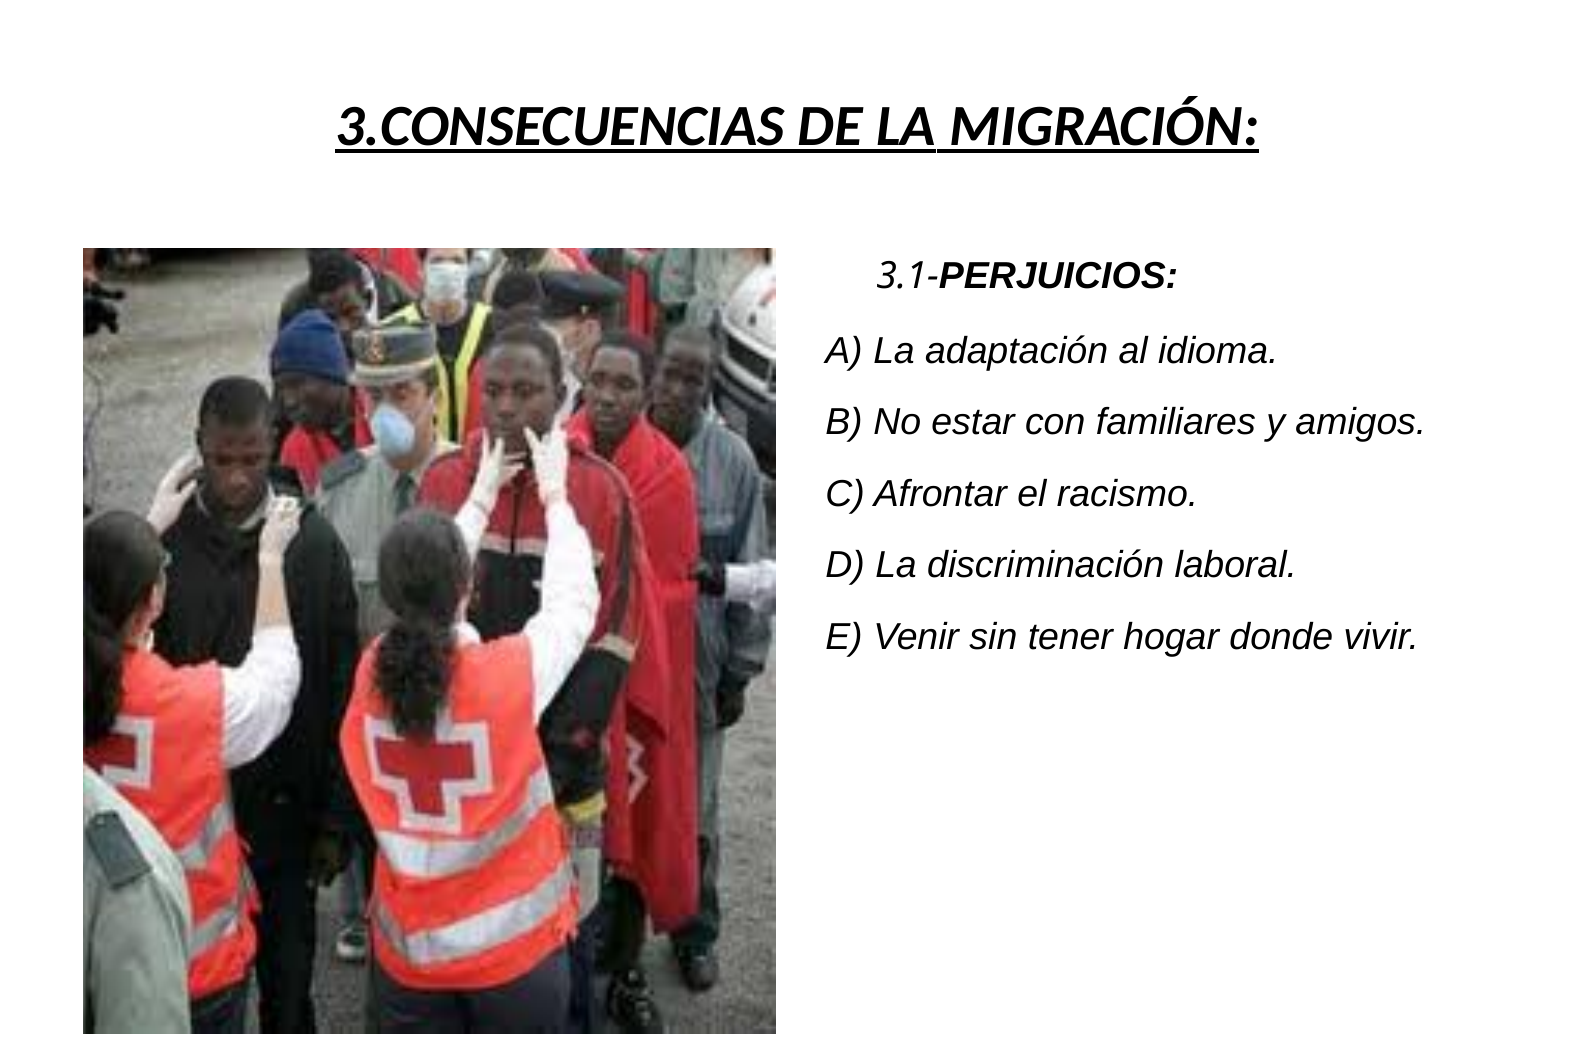

# 3.CONSECUENCIAS DE LA MIGRACIÓN:
 3.1-PERJUICIOS:
 A) La adaptación al idioma.
 B) No estar con familiares y amigos.
 C) Afrontar el racismo.
 D) La discriminación laboral.
 E) Venir sin tener hogar donde vivir.